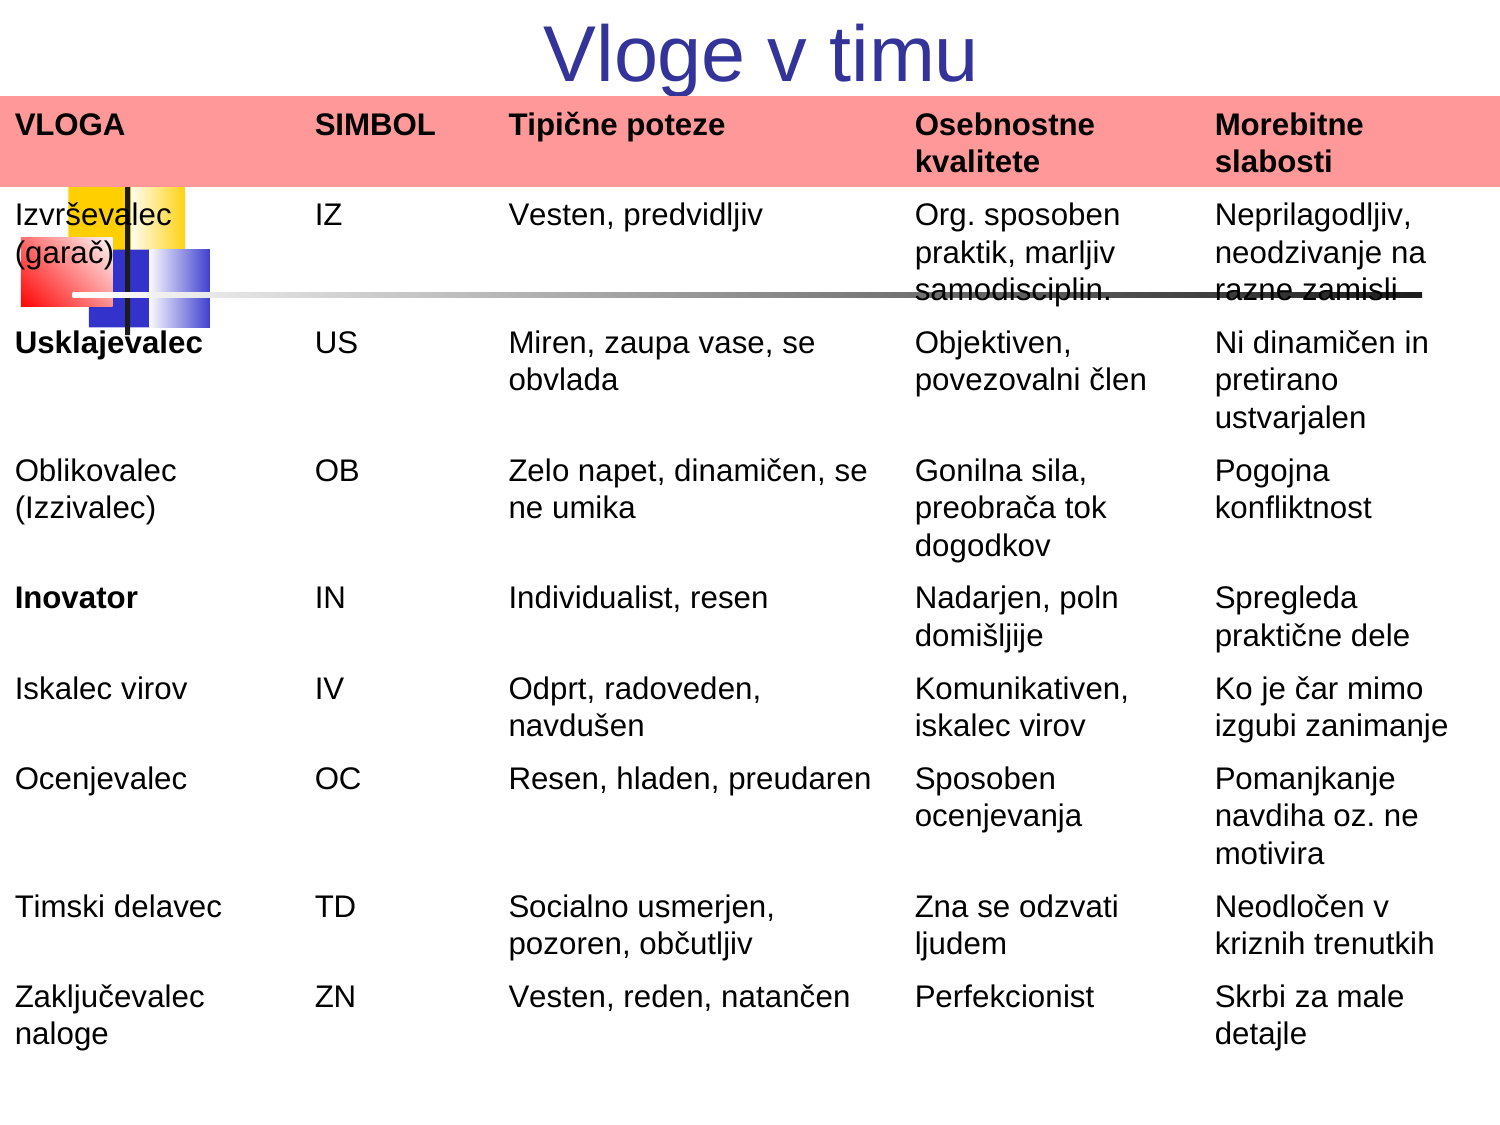

Vloge v timu
| VLOGA | SIMBOL | Tipične poteze | Osebnostne kvalitete | Morebitne slabosti |
| --- | --- | --- | --- | --- |
| Izvrševalec (garač) | IZ | Vesten, predvidljiv | Org. sposoben praktik, marljiv samodisciplin. | Neprilagodljiv, neodzivanje na razne zamisli |
| Usklajevalec | US | Miren, zaupa vase, se obvlada | Objektiven, povezovalni člen | Ni dinamičen in pretirano ustvarjalen |
| Oblikovalec (Izzivalec) | OB | Zelo napet, dinamičen, se ne umika | Gonilna sila, preobrača tok dogodkov | Pogojna konfliktnost |
| Inovator | IN | Individualist, resen | Nadarjen, poln domišljije | Spregleda praktične dele |
| Iskalec virov | IV | Odprt, radoveden, navdušen | Komunikativen, iskalec virov | Ko je čar mimo izgubi zanimanje |
| Ocenjevalec | OC | Resen, hladen, preudaren | Sposoben ocenjevanja | Pomanjkanje navdiha oz. ne motivira |
| Timski delavec | TD | Socialno usmerjen, pozoren, občutljiv | Zna se odzvati ljudem | Neodločen v kriznih trenutkih |
| Zaključevalec naloge | ZN | Vesten, reden, natančen | Perfekcionist | Skrbi za male detajle |